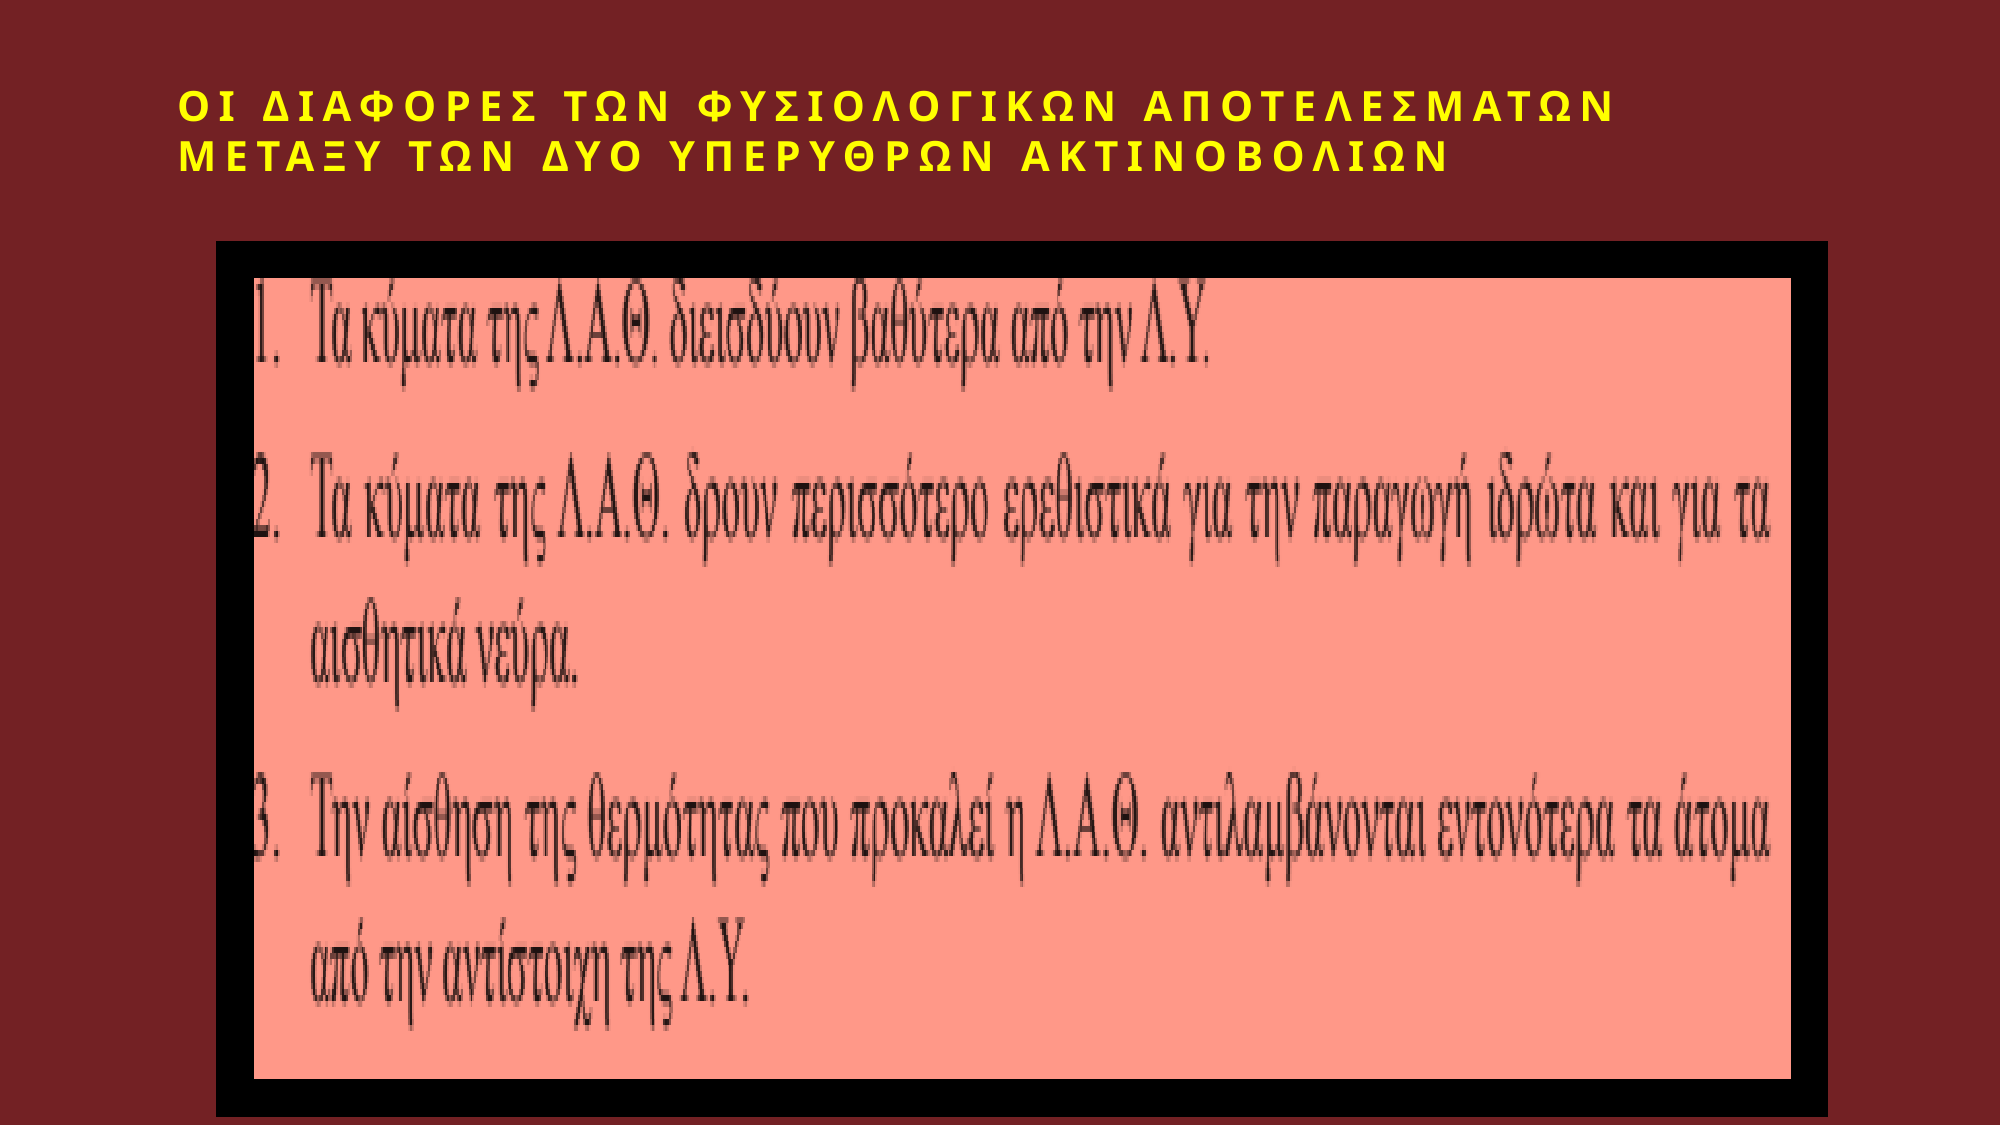

# ΟΙ ΔΙΑΦΟΡΕΣ ΤΩΝ ΦΥΣΙΟΛΟΓΙΚΩΝ ΑΠΟΤΕΛΕΣΜΑΤΩΝ ΜΕΤΑΞΥ ΤΩΝ ΔΥΟ ΥΠΕΡΥΘΡΩΝ ΑΚΤΙΝΟΒΟΛΙΩΝ